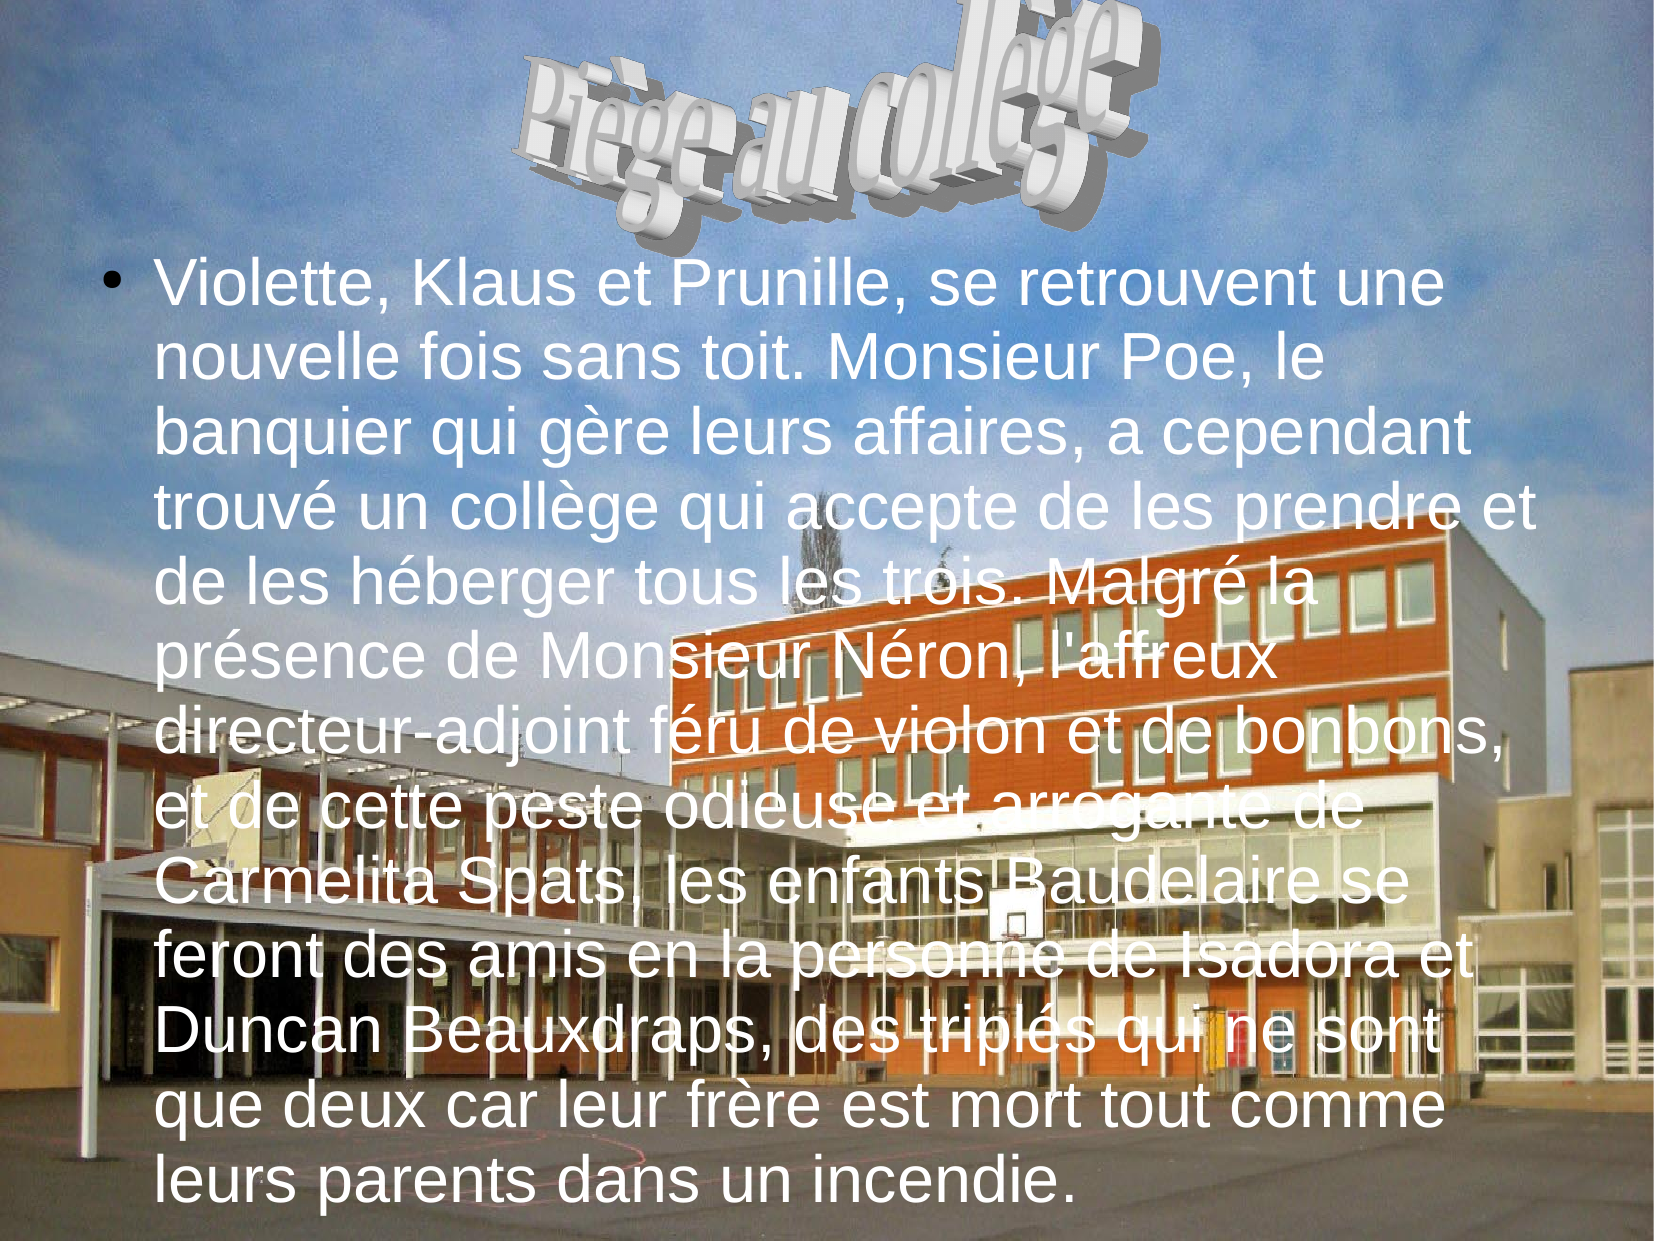

Piège au collège
# Violette, Klaus et Prunille, se retrouvent une nouvelle fois sans toit. Monsieur Poe, le banquier qui gère leurs affaires, a cependant trouvé un collège qui accepte de les prendre et de les héberger tous les trois. Malgré la présence de Monsieur Néron, l'affreux directeur-adjoint féru de violon et de bonbons, et de cette peste odieuse et arrogante de Carmelita Spats, les enfants Baudelaire se feront des amis en la personne de Isadora et Duncan Beauxdraps, des triplés qui ne sont que deux car leur frère est mort tout comme leurs parents dans un incendie.